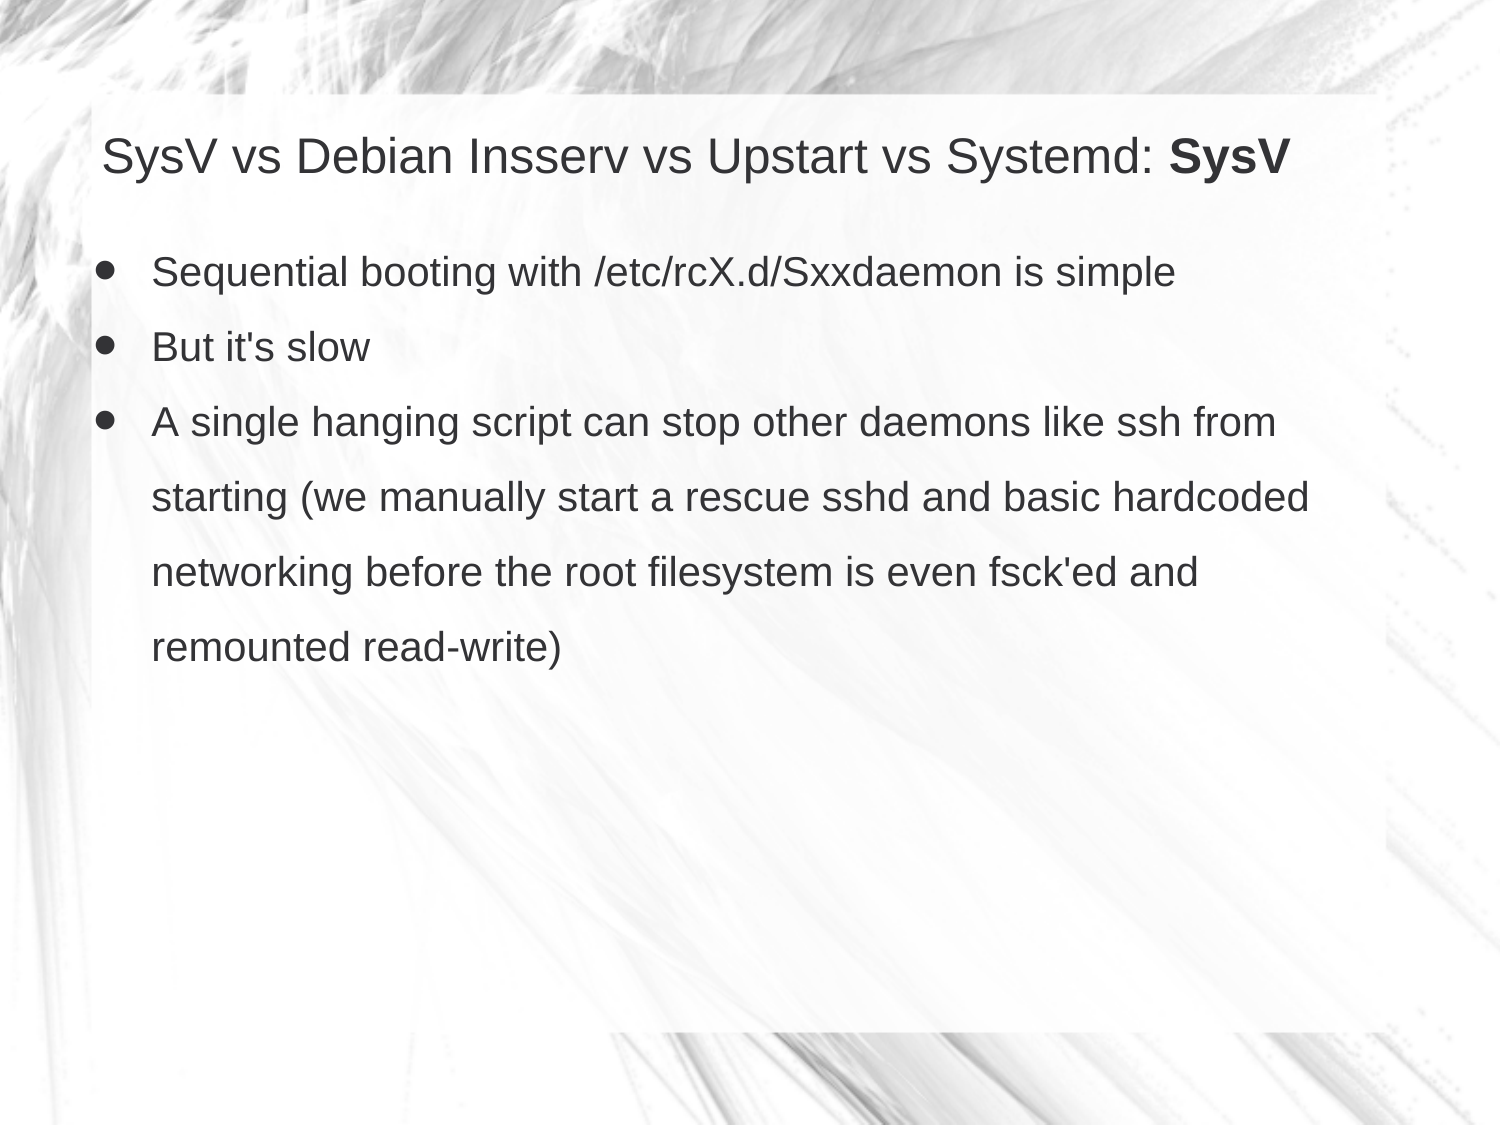

# SysV vs Debian Insserv vs Upstart vs Systemd: SysV
Sequential booting with /etc/rcX.d/Sxxdaemon is simple
But it's slow
A single hanging script can stop other daemons like ssh from starting (we manually start a rescue sshd and basic hardcoded networking before the root filesystem is even fsck'ed and remounted read-write)